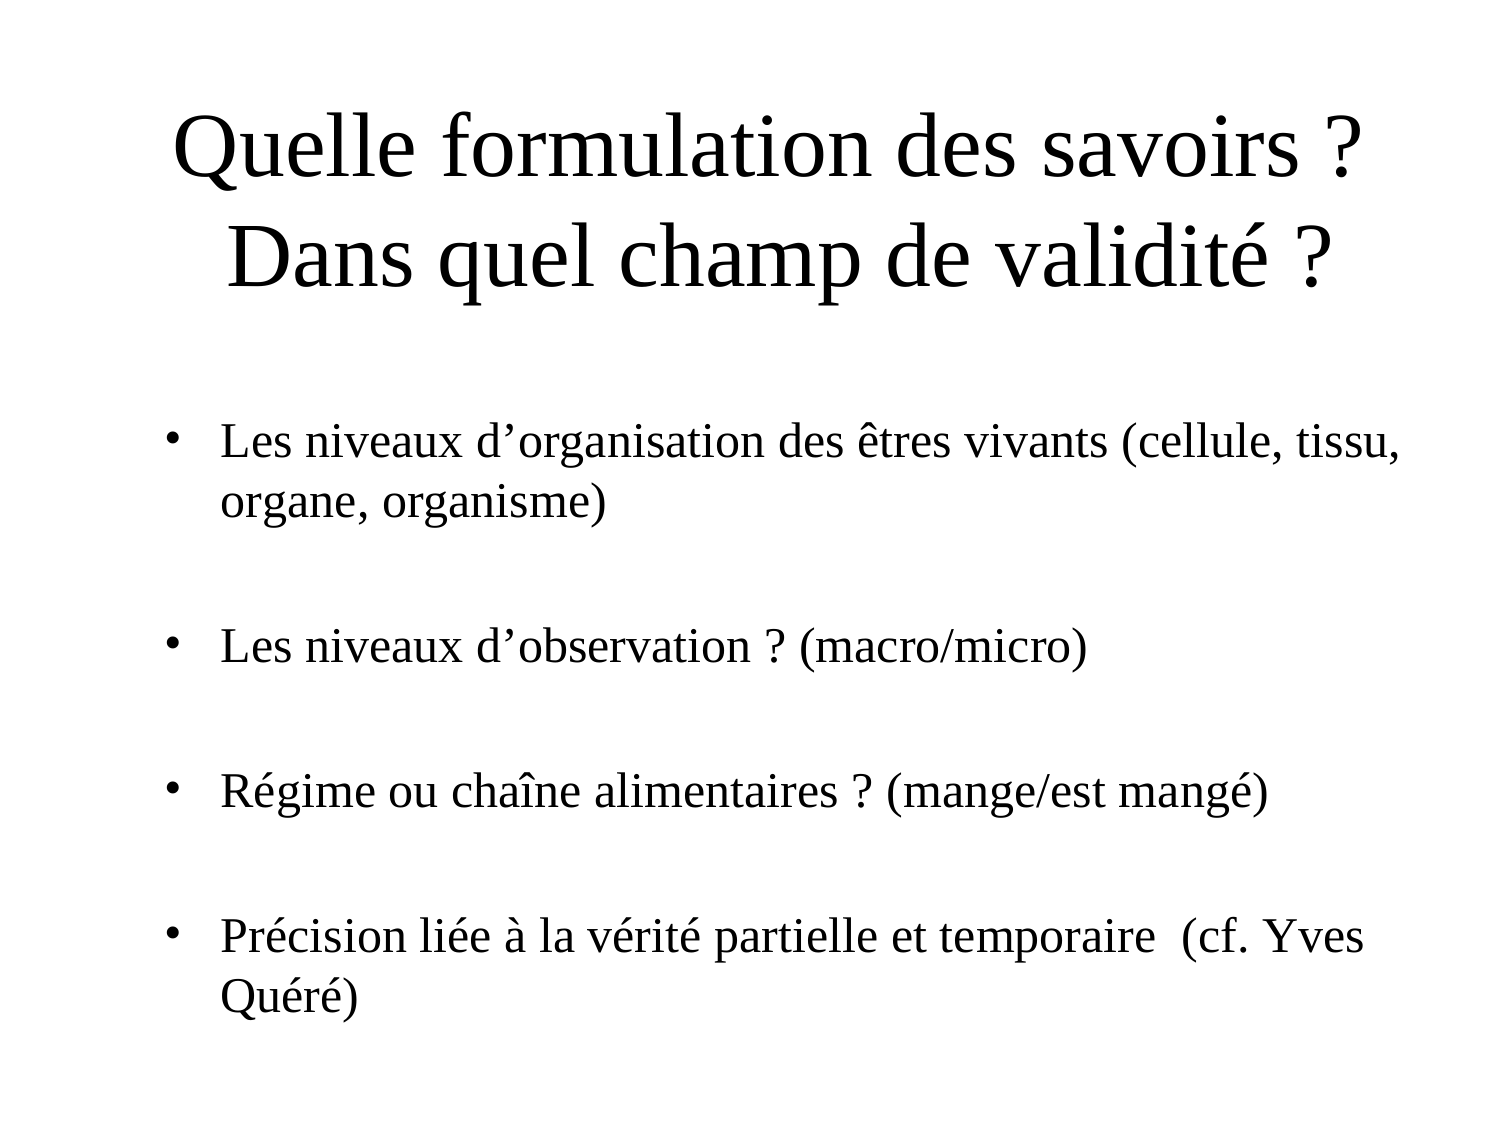

# Quelle formulation des savoirs ? Dans quel champ de validité ?
Les niveaux d’organisation des êtres vivants (cellule, tissu, organe, organisme)
Les niveaux d’observation ? (macro/micro)
Régime ou chaîne alimentaires ? (mange/est mangé)
Précision liée à la vérité partielle et temporaire (cf. Yves Quéré)